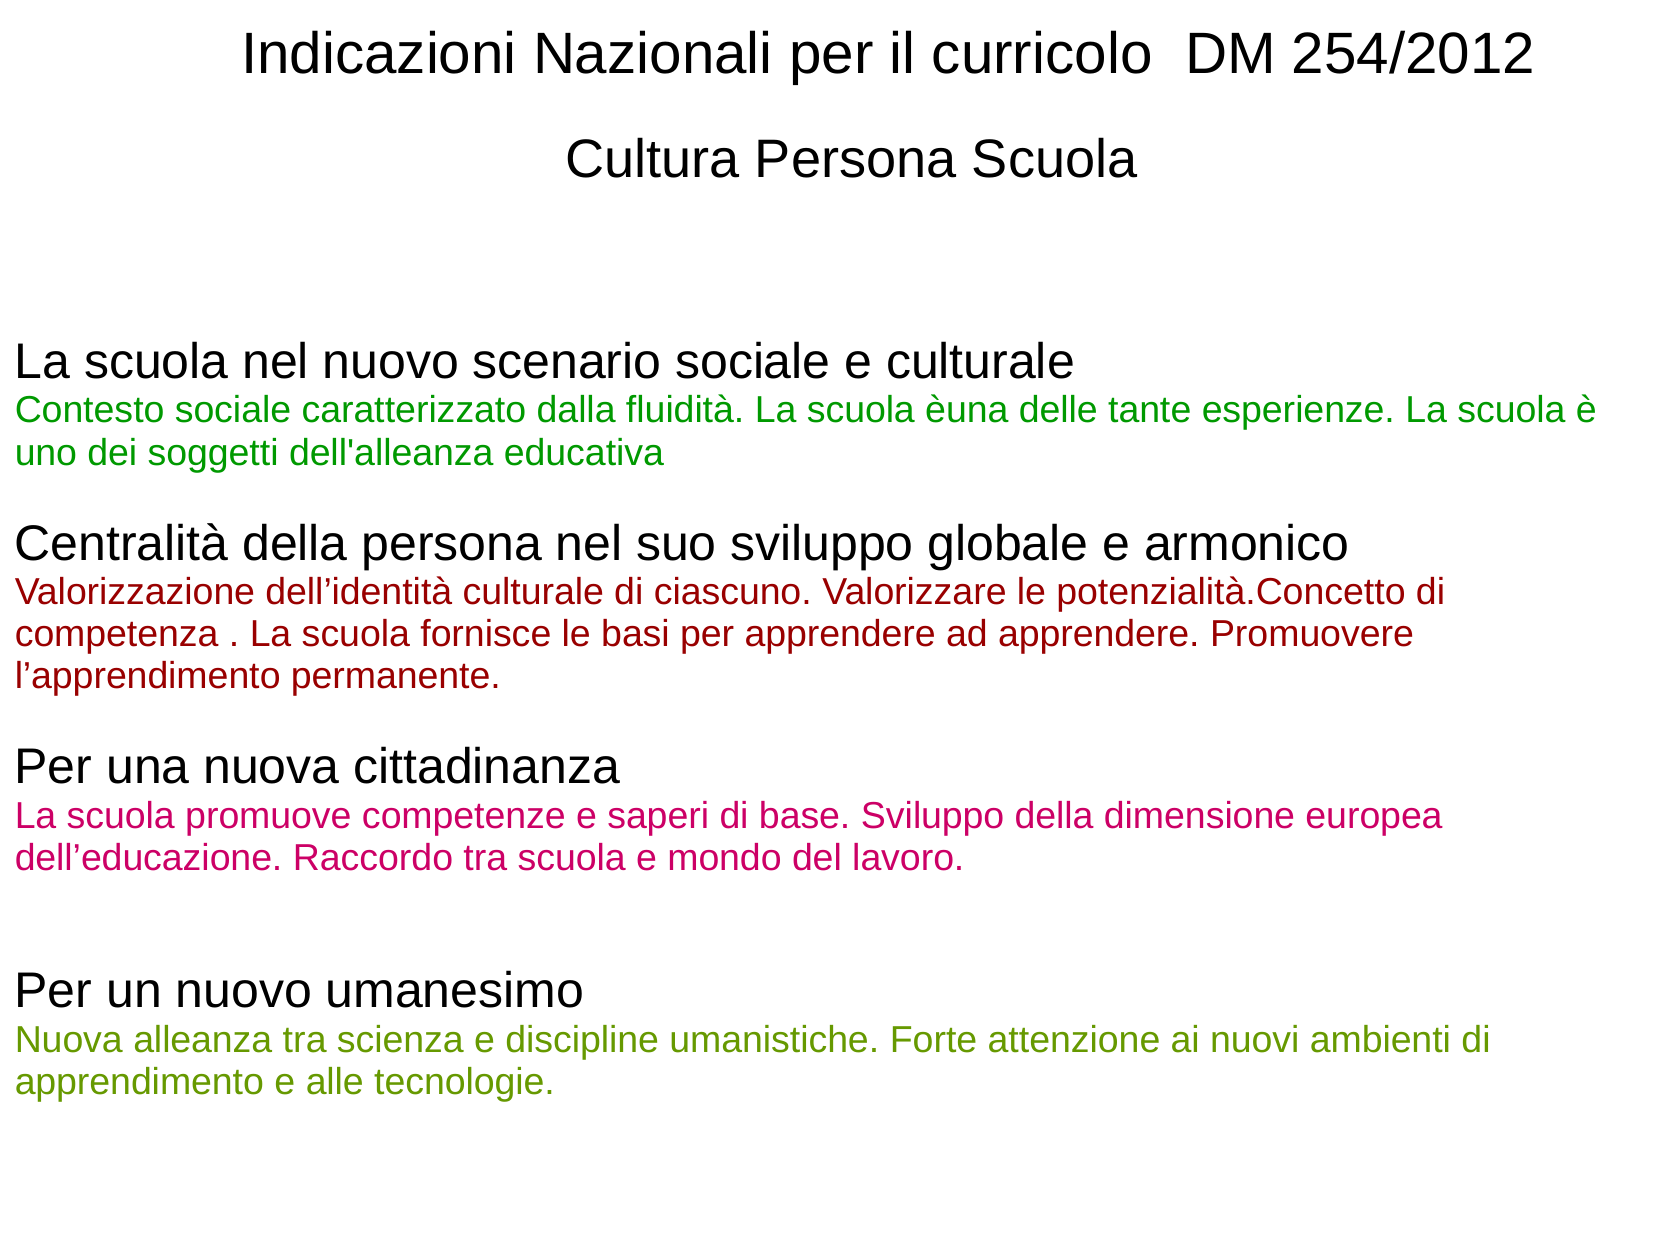

Indicazioni Nazionali per il curricolo DM 254/2012
 Cultura Persona Scuola
La scuola nel nuovo scenario sociale e culturale
Contesto sociale caratterizzato dalla fluidità. La scuola èuna delle tante esperienze. La scuola è uno dei soggetti dell'alleanza educativa
Centralità della persona nel suo sviluppo globale e armonico
Valorizzazione dell’identità culturale di ciascuno. Valorizzare le potenzialità.Concetto di competenza . La scuola fornisce le basi per apprendere ad apprendere. Promuovere l’apprendimento permanente.
Per una nuova cittadinanza
La scuola promuove competenze e saperi di base. Sviluppo della dimensione europea dell’educazione. Raccordo tra scuola e mondo del lavoro.
Per un nuovo umanesimo
Nuova alleanza tra scienza e discipline umanistiche. Forte attenzione ai nuovi ambienti di apprendimento e alle tecnologie.